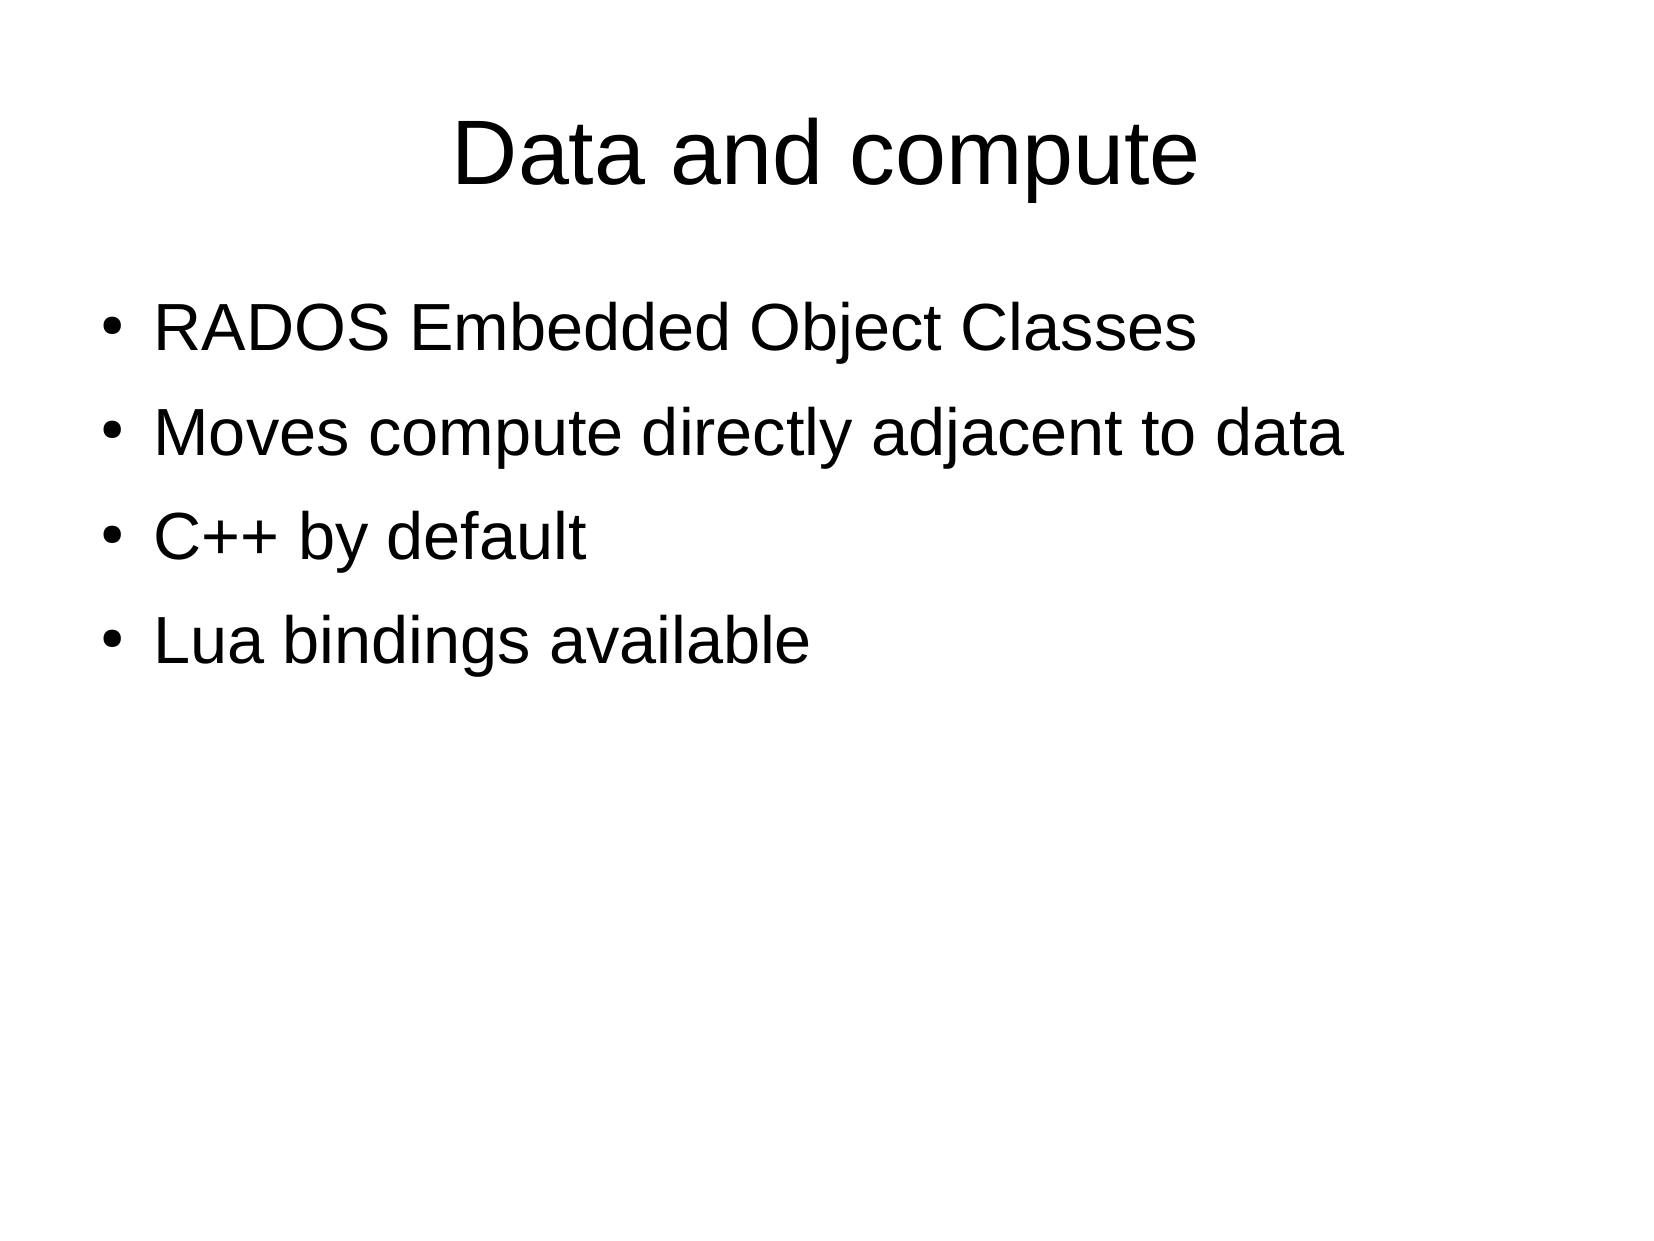

# Data and compute
RADOS Embedded Object Classes
Moves compute directly adjacent to data
C++ by default
Lua bindings available